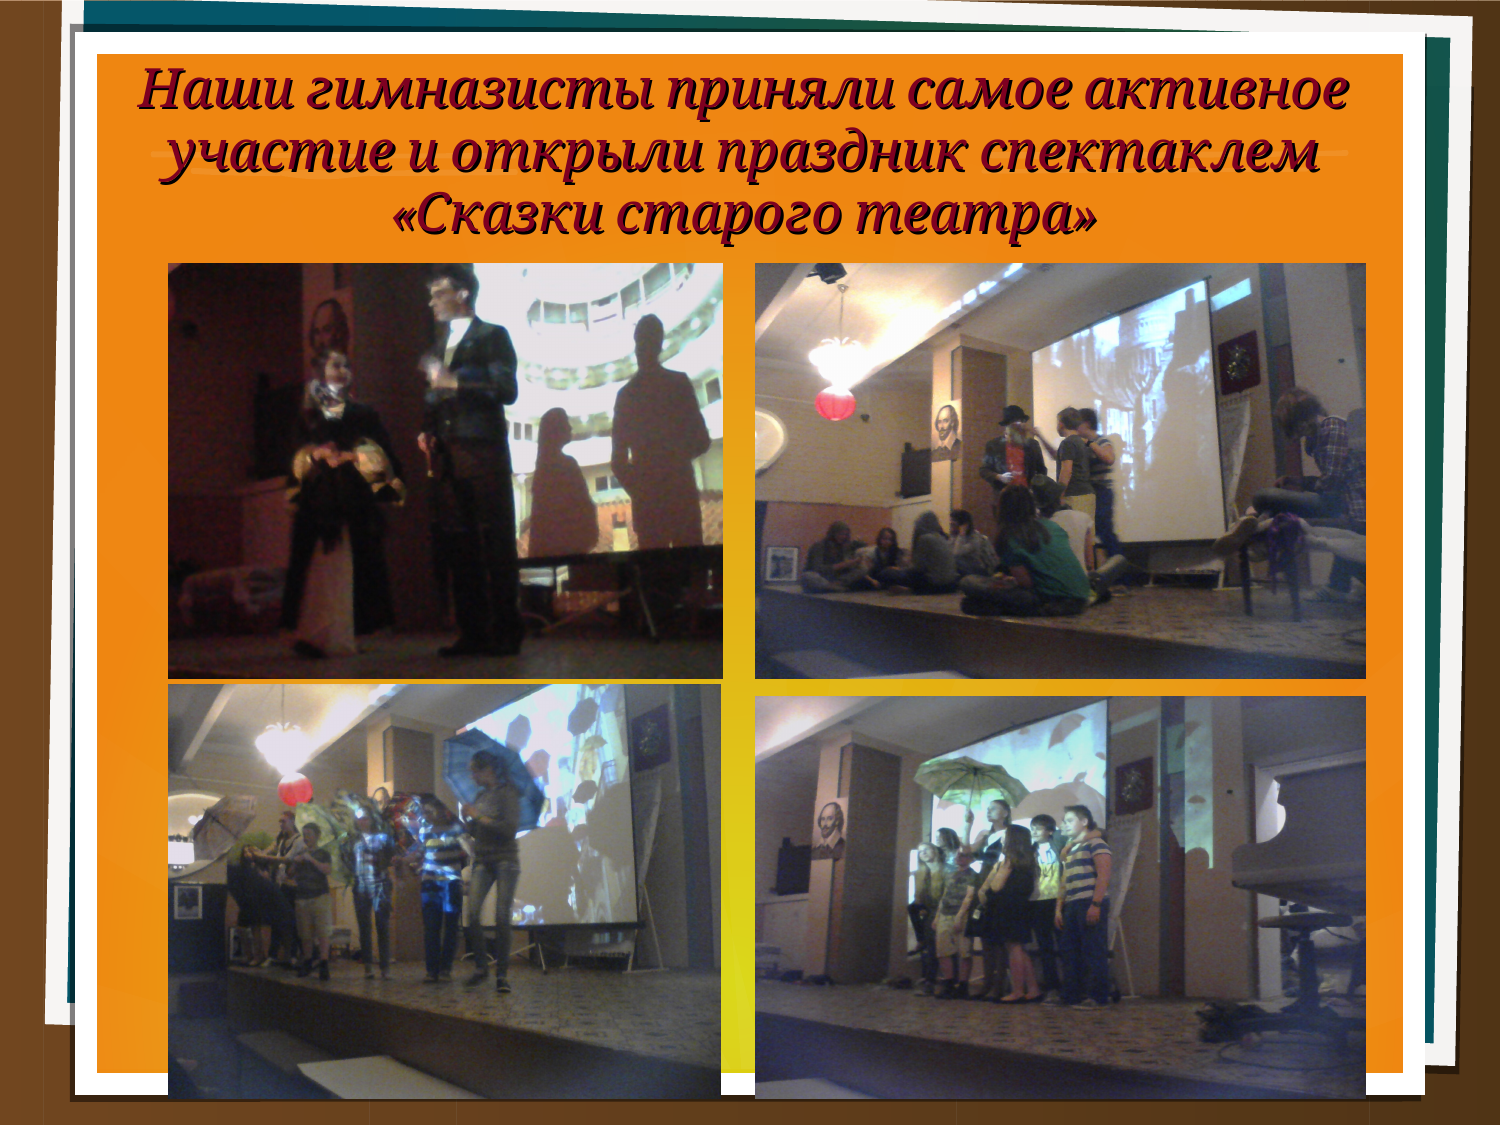

# Наши гимназисты приняли самое активное участие и открыли праздник спектаклем «Сказки старого театра»